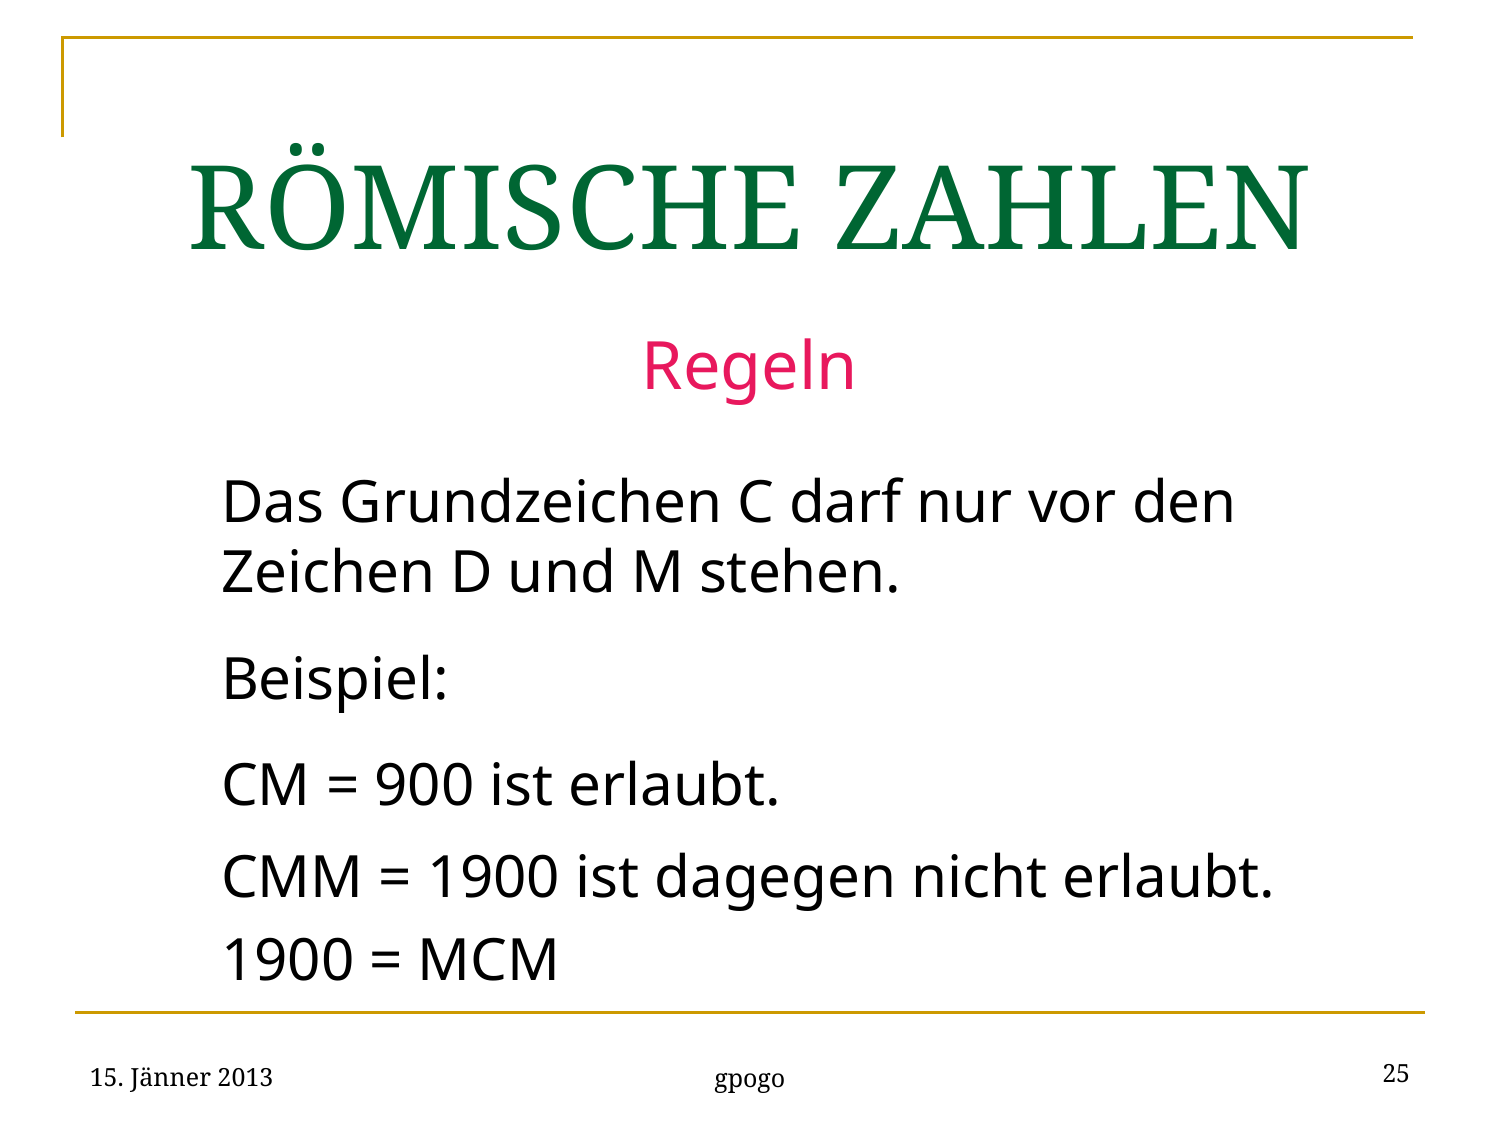

# RÖMISCHE ZAHLEN
Regeln
Das Grundzeichen C darf nur vor den Zeichen D und M stehen.
Beispiel:
CM = 900 ist erlaubt.
CMM = 1900 ist dagegen nicht erlaubt.
1900 = MCM
15. Jänner 2013
gpogo